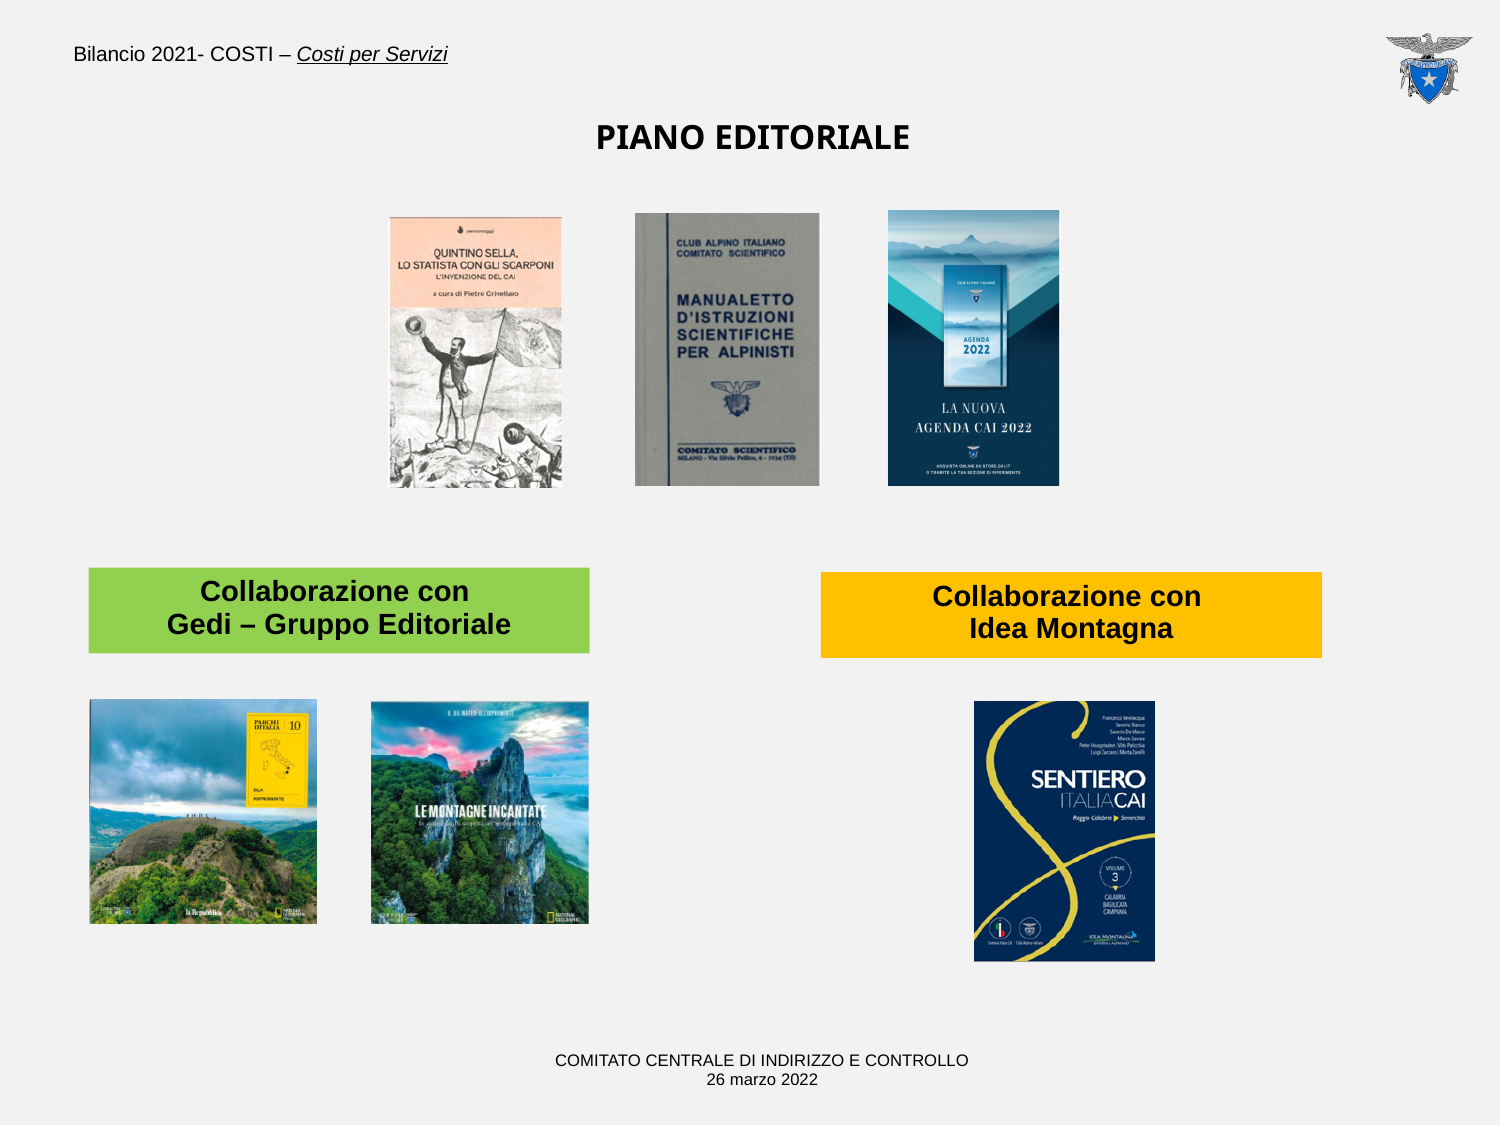

Bilancio 2021- COSTI – Costi per Servizi
PIANO EDITORIALE
Collaborazione con
Gedi – Gruppo Editoriale
Collaborazione con
Idea Montagna
COMITATO CENTRALE DI INDIRIZZO E CONTROLLO
26 marzo 2022